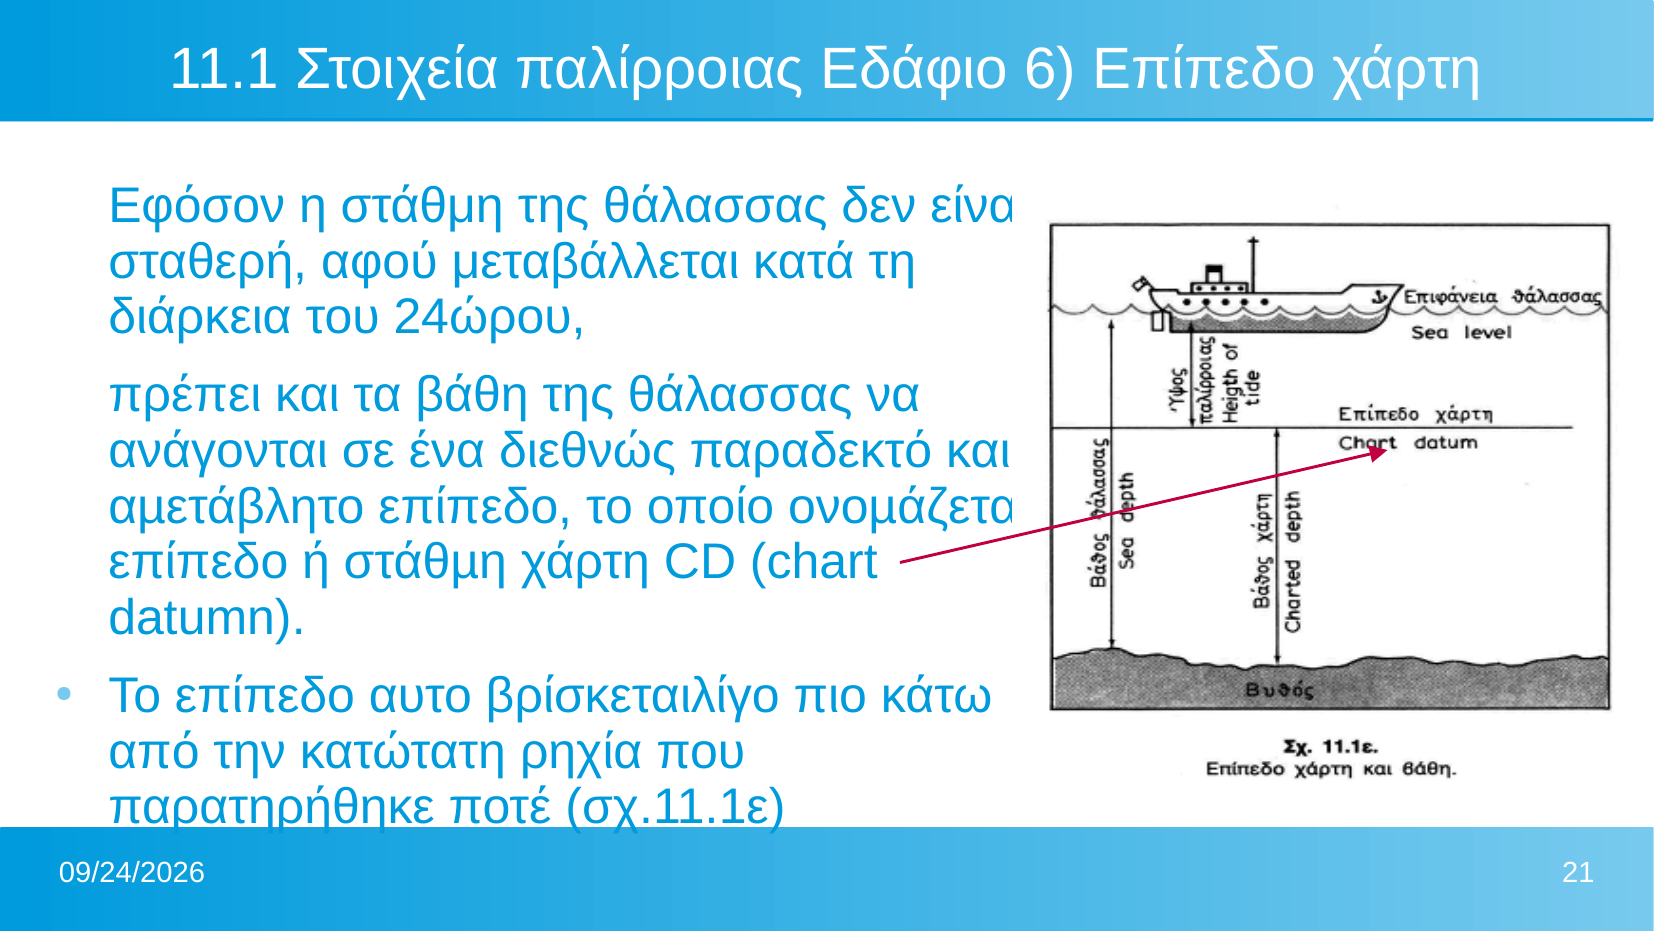

# 11.1 Στοιχεία παλίρροιας Εδάφιο 6) Επίπεδο χάρτη
Εφόσον η στάθμη της θάλασσας δεν είναι σταθερή, αφού μεταβάλλεται κατά τη διάρκεια του 24ώρου,
πρέπει και τα βάθη της θάλασσας να ανάγονται σε ένα διεθνώς παραδεκτό και αµετάβλητο επίπεδο, το οποίο ονοµάζεται επίπεδο ή στάθµη χάρτη CD (chart datumn).
Το επίπεδο αυτο βρίσκεταιλίγο πιο κάτω από την κατώτατη ρηχία που παρατηρήθηκε ποτέ (σχ.11.1ε)
21